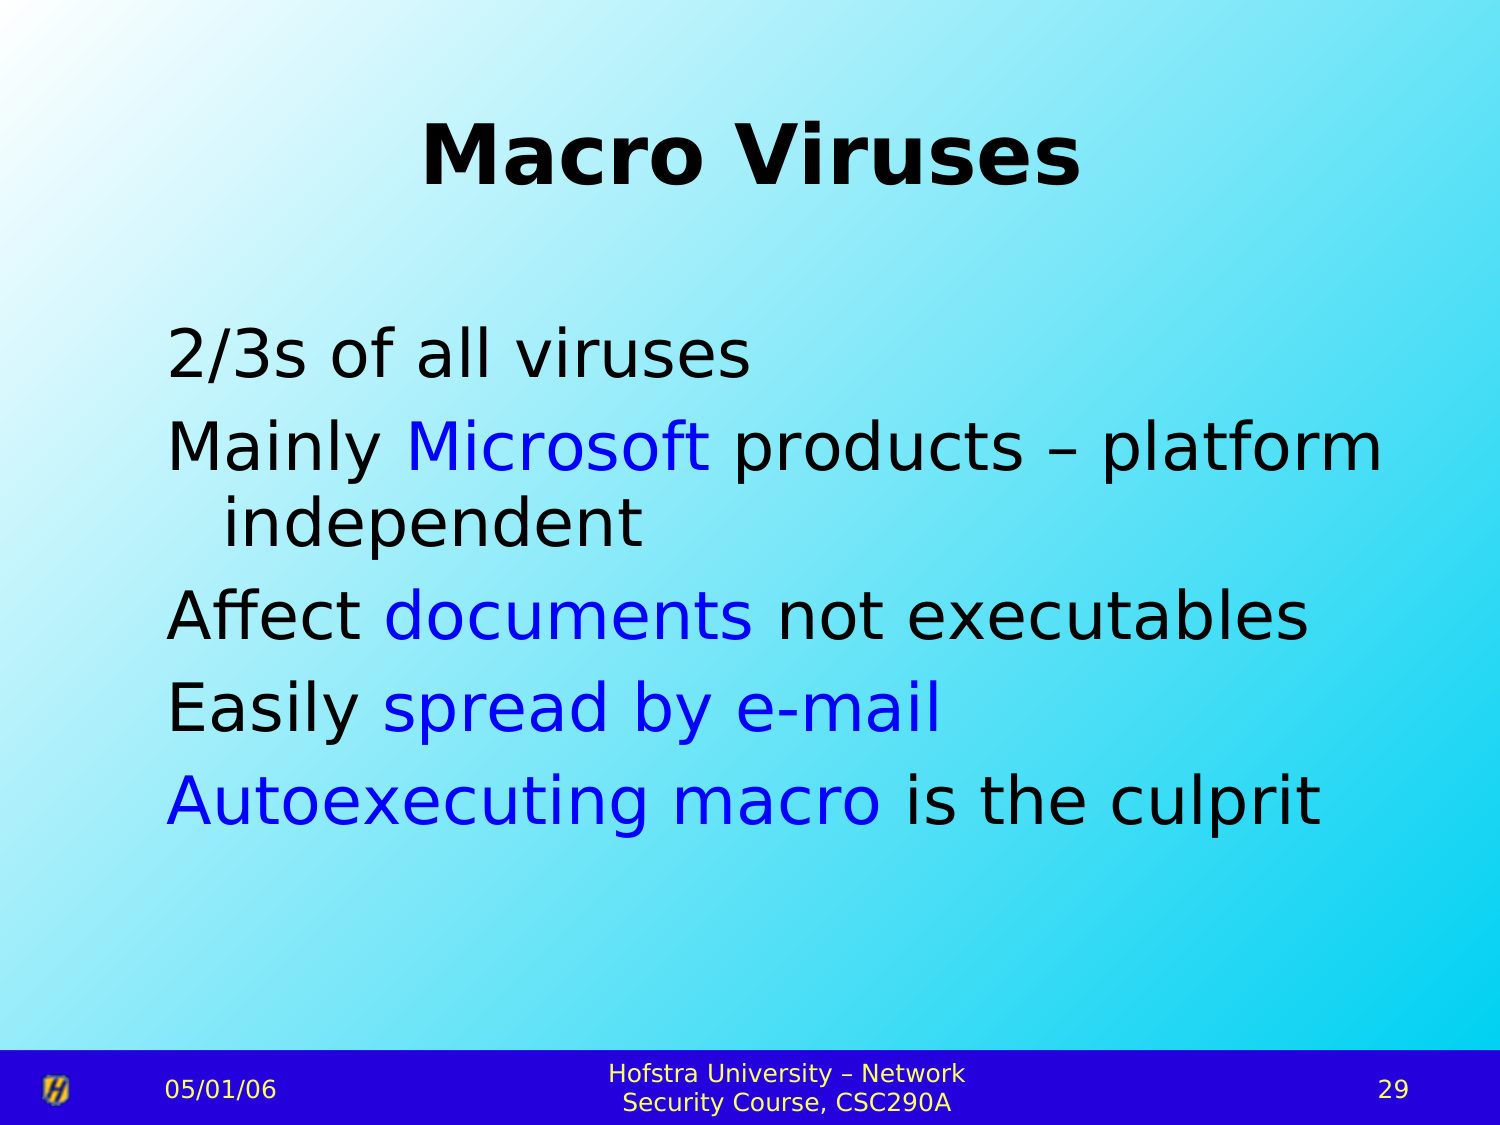

# Macro Viruses
2/3s of all viruses
Mainly Microsoft products – platform independent
Affect documents not executables
Easily spread by e-mail
Autoexecuting macro is the culprit
29